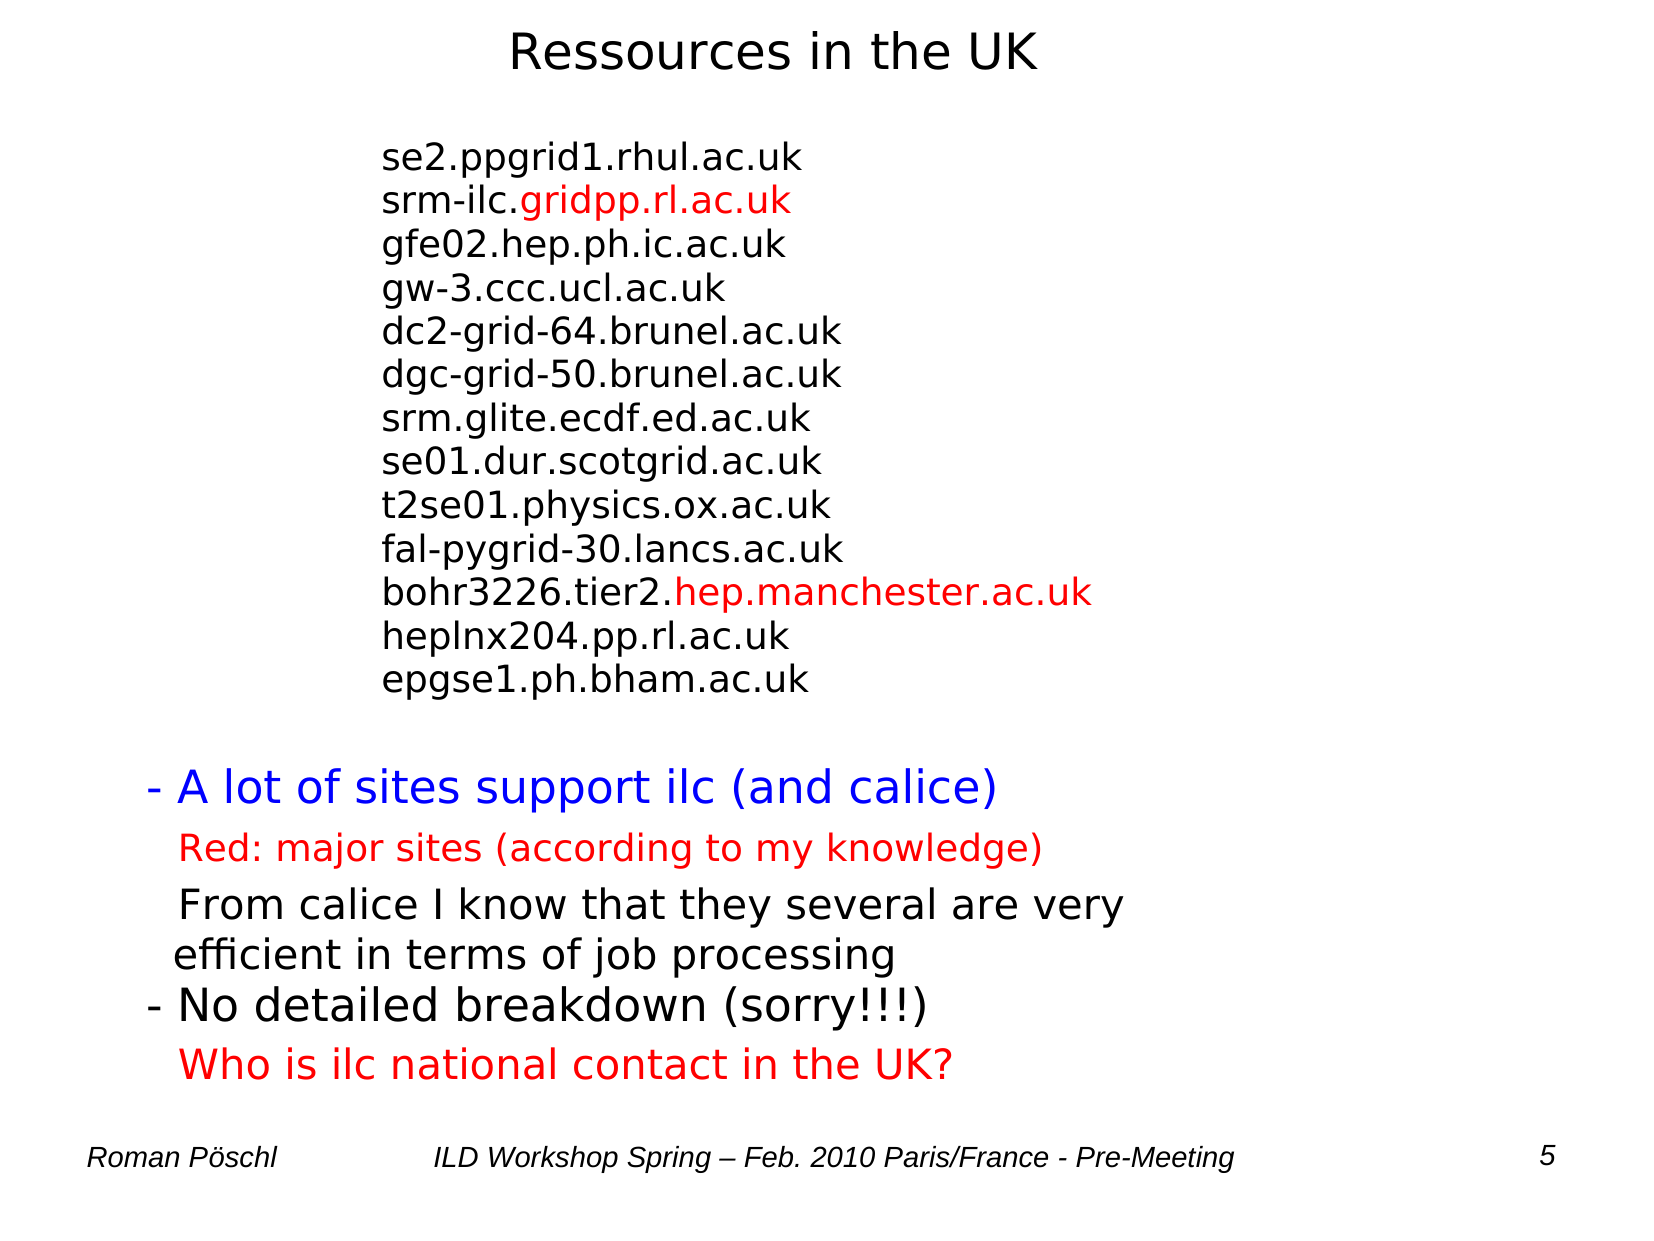

Ressources in the UK
se2.ppgrid1.rhul.ac.uk
srm-ilc.gridpp.rl.ac.uk
gfe02.hep.ph.ic.ac.uk
gw-3.ccc.ucl.ac.uk
dc2-grid-64.brunel.ac.uk
dgc-grid-50.brunel.ac.uk
srm.glite.ecdf.ed.ac.uk
se01.dur.scotgrid.ac.uk
t2se01.physics.ox.ac.uk
fal-pygrid-30.lancs.ac.uk
bohr3226.tier2.hep.manchester.ac.uk
heplnx204.pp.rl.ac.uk
epgse1.ph.bham.ac.uk
- A lot of sites support ilc (and calice)
 Red: major sites (according to my knowledge)
 From calice I know that they several are very
 efficient in terms of job processing
- No detailed breakdown (sorry!!!)
 Who is ilc national contact in the UK?